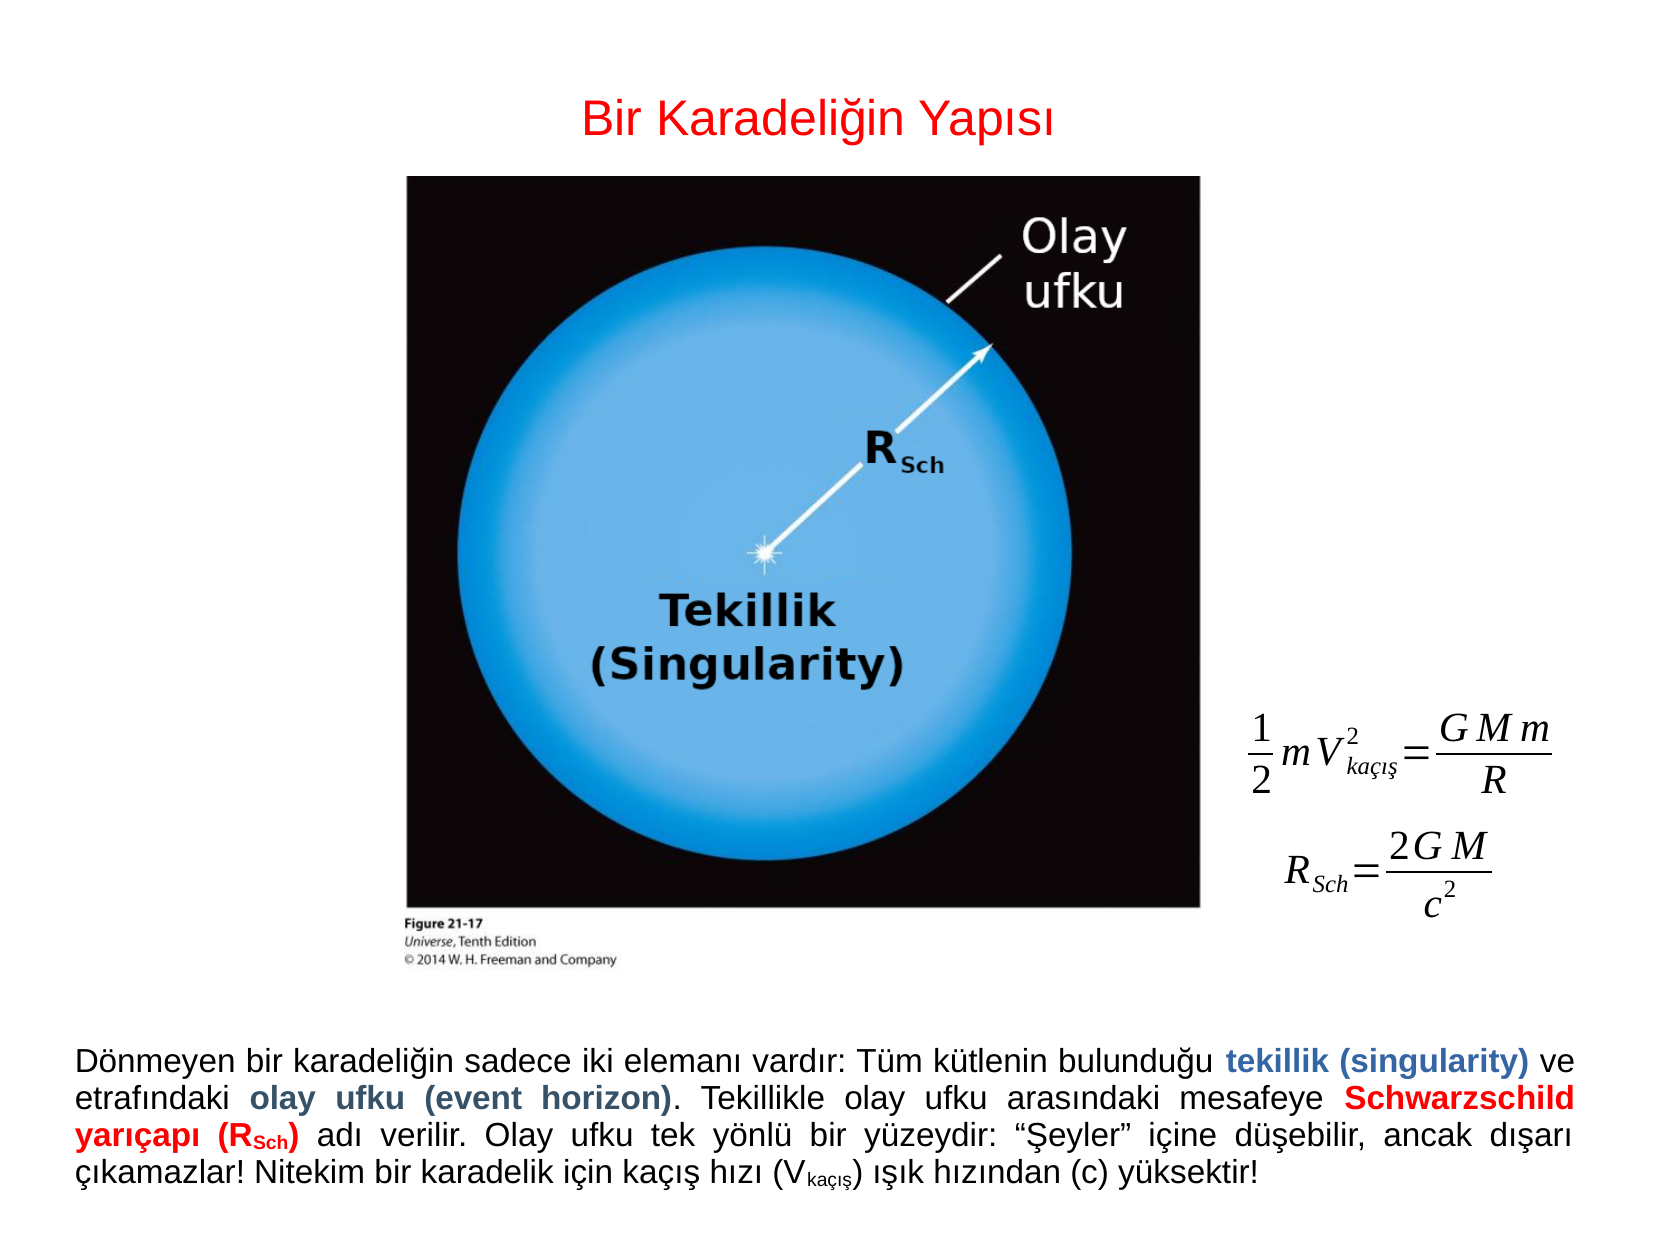

Bir Karadeliğin Yapısı
Dönmeyen bir karadeliğin sadece iki elemanı vardır: Tüm kütlenin bulunduğu tekillik (singularity) ve etrafındaki olay ufku (event horizon). Tekillikle olay ufku arasındaki mesafeye Schwarzschild yarıçapı (RSch) adı verilir. Olay ufku tek yönlü bir yüzeydir: “Şeyler” içine düşebilir, ancak dışarı çıkamazlar! Nitekim bir karadelik için kaçış hızı (Vkaçış) ışık hızından (c) yüksektir!